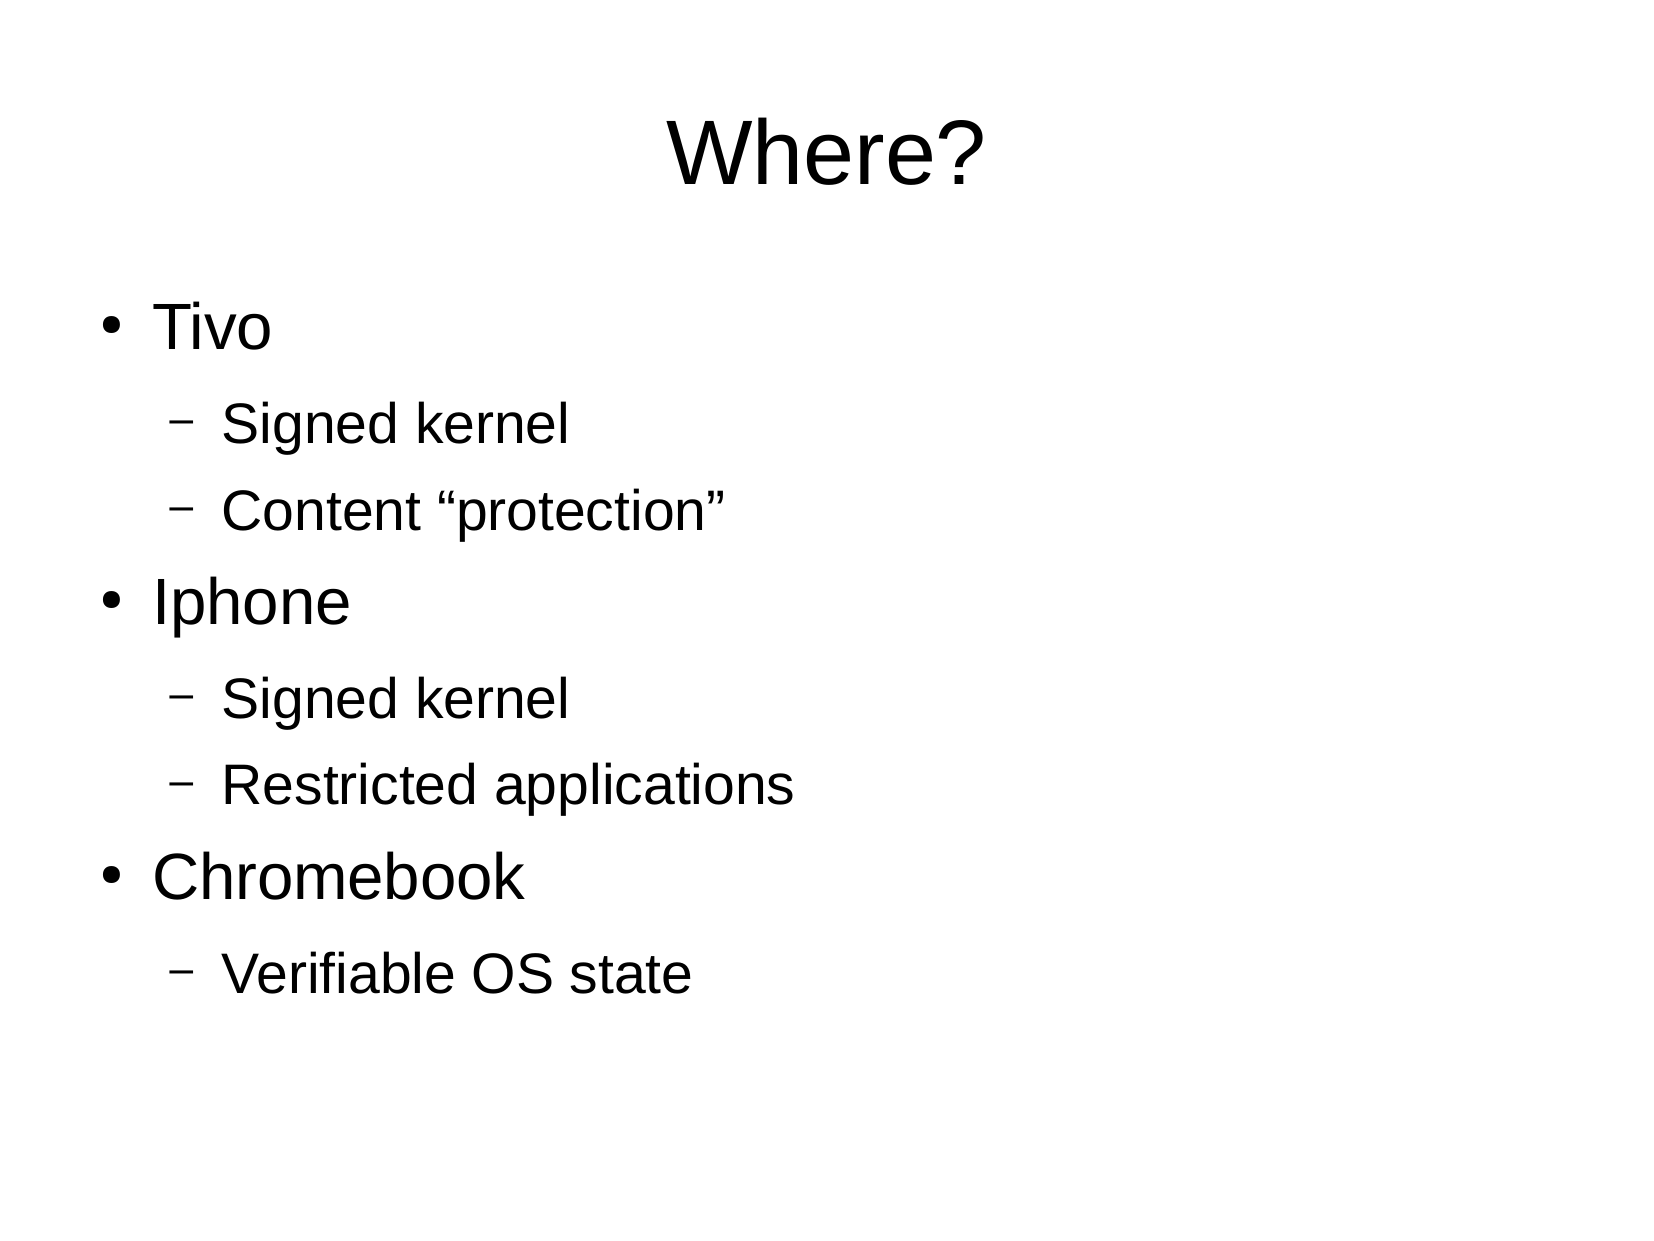

# Where?
Tivo
Signed kernel
Content “protection”
Iphone
Signed kernel
Restricted applications
Chromebook
Verifiable OS state